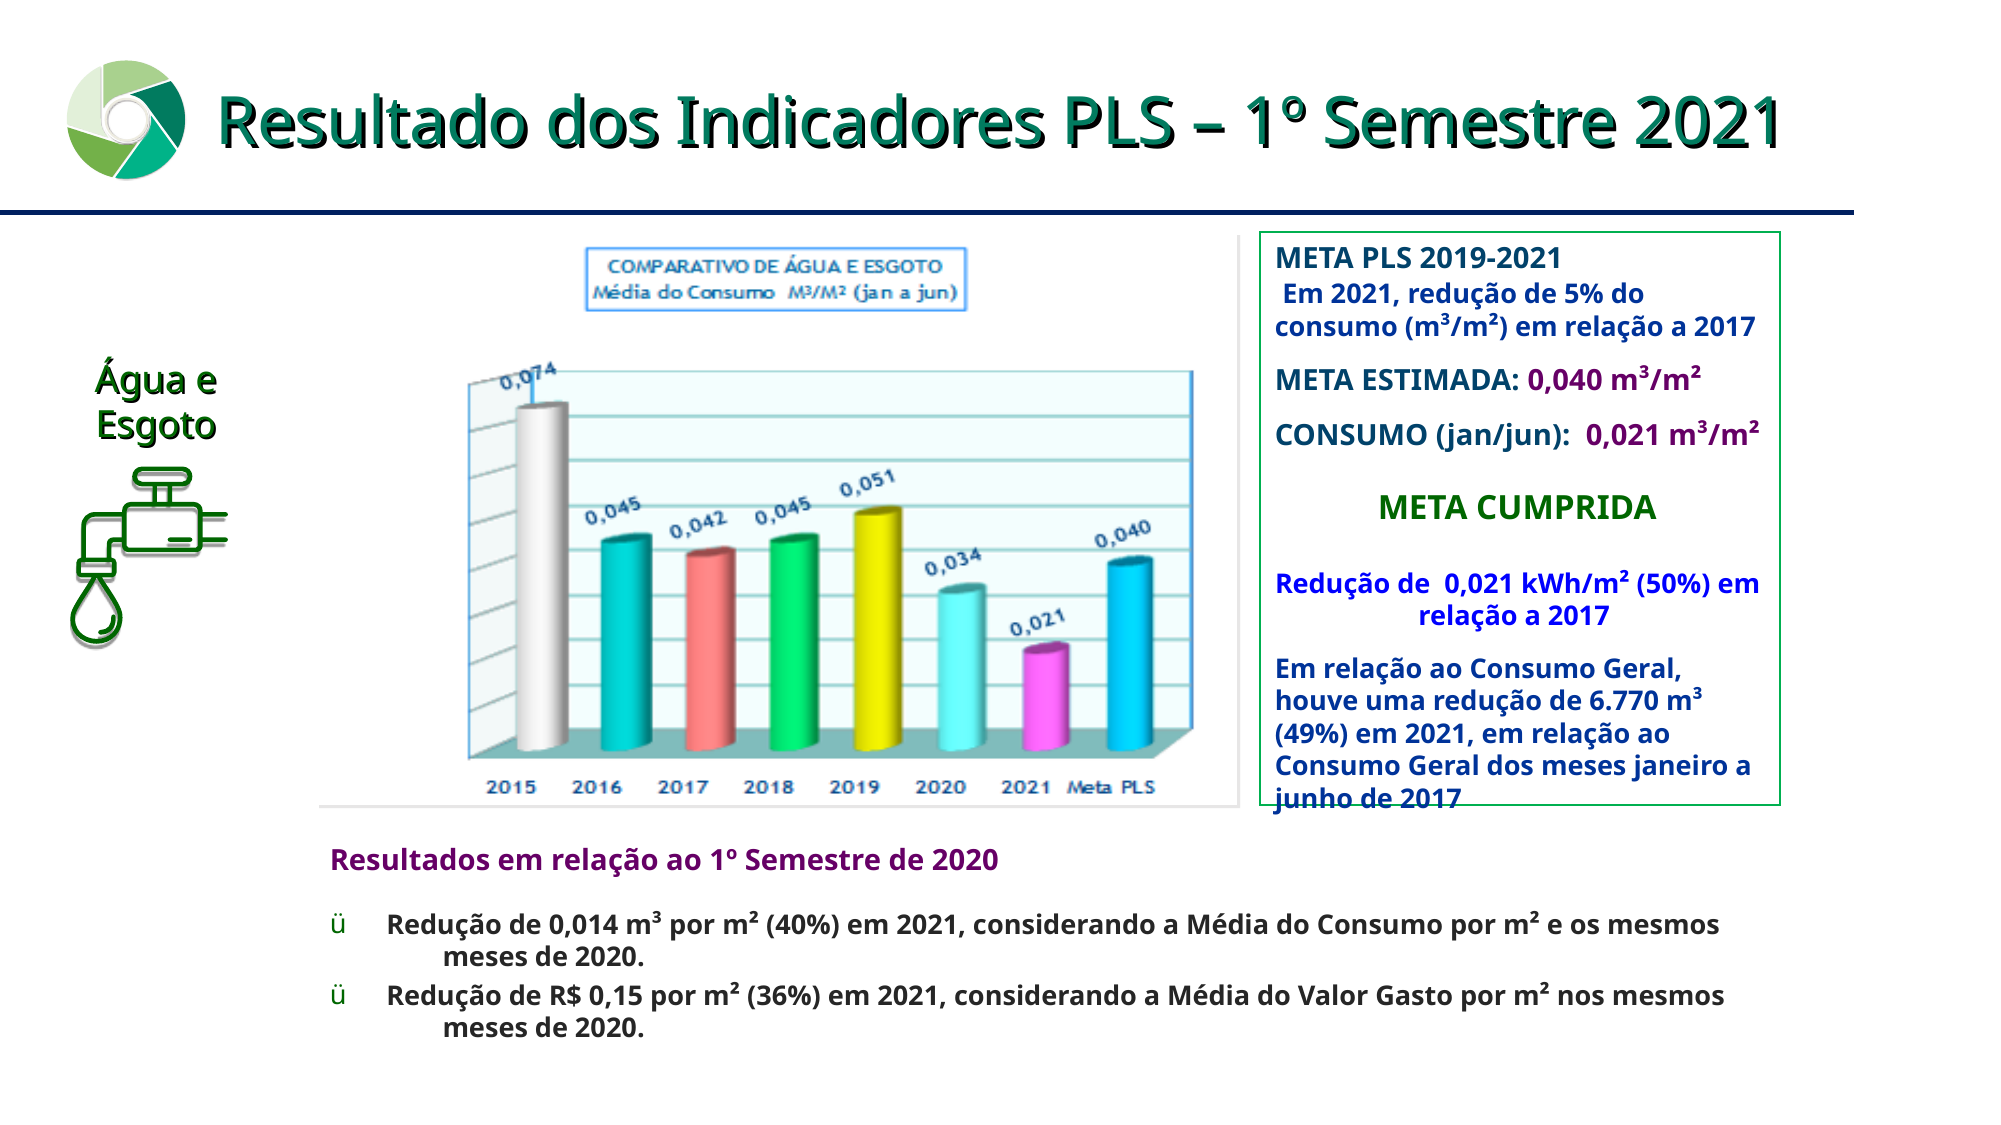

Resultado dos Indicadores PLS – 1º Semestre 2021
META PLS 2019-2021
 Em 2021, redução de 5% do consumo (m³/m²) em relação a 2017
META ESTIMADA: 0,040 m³/m²
CONSUMO (jan/jun): 0,021 m³/m²
META CUMPRIDA
Redução de 0,021 kWh/m² (50%) em relação a 2017
Em relação ao Consumo Geral, houve uma redução de 6.770 m³ (49%) em 2021, em relação ao Consumo Geral dos meses janeiro a junho de 2017
Água e
Esgoto
Resultados em relação ao 1º Semestre de 2020
Redução de 0,014 m³ por m² (40%) em 2021, considerando a Média do Consumo por m² e os mesmos meses de 2020.
Redução de R$ 0,15 por m² (36%) em 2021, considerando a Média do Valor Gasto por m² nos mesmos meses de 2020.